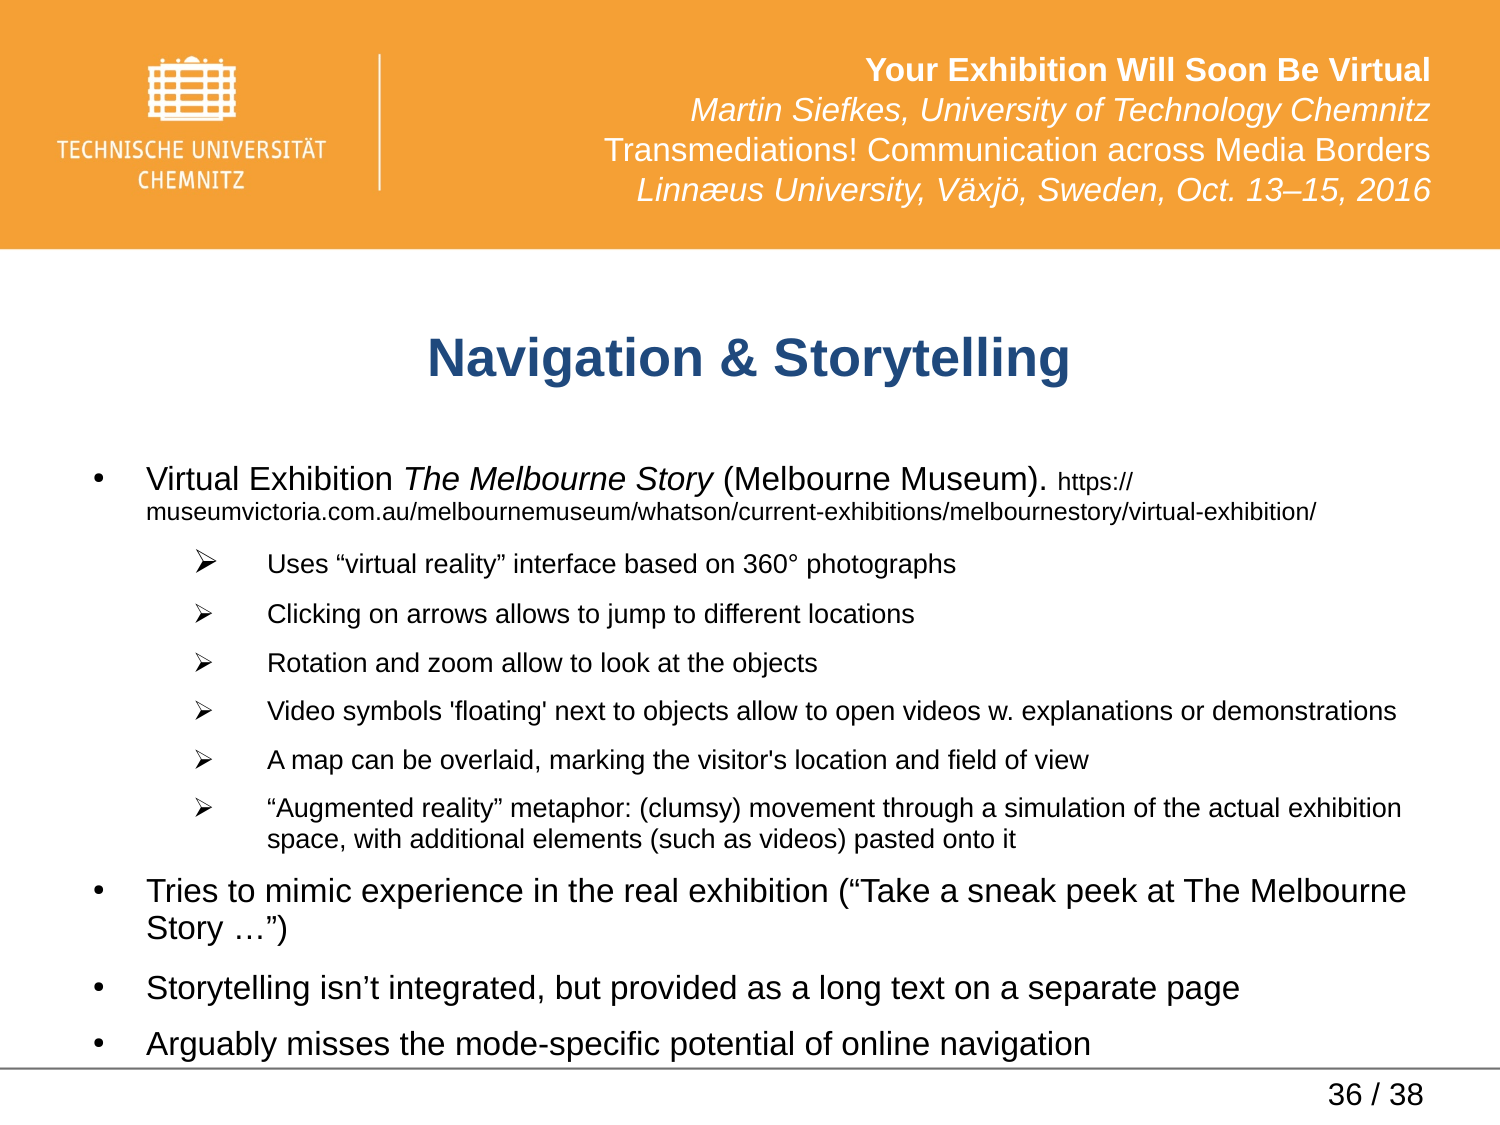

#
Navigation & Storytelling
Virtual Exhibition The Melbourne Story (Melbourne Museum). https://museumvictoria.com.au/melbournemuseum/whatson/current-exhibitions/melbournestory/virtual-exhibition/
 		Uses “virtual reality” interface based on 360° photographs
 		Clicking on arrows allows to jump to different locations
 		Rotation and zoom allow to look at the objects
 		Video symbols 'floating' next to objects allow to open videos w. explanations or demonstrations
 		A map can be overlaid, marking the visitor's location and field of view
 		“Augmented reality” metaphor: (clumsy) movement through a simulation of the actual exhibition 	space, with additional elements (such as videos) pasted onto it
Tries to mimic experience in the real exhibition (“Take a sneak peek at The Melbourne Story …”)
Storytelling isn’t integrated, but provided as a long text on a separate page
Arguably misses the mode-specific potential of online navigation